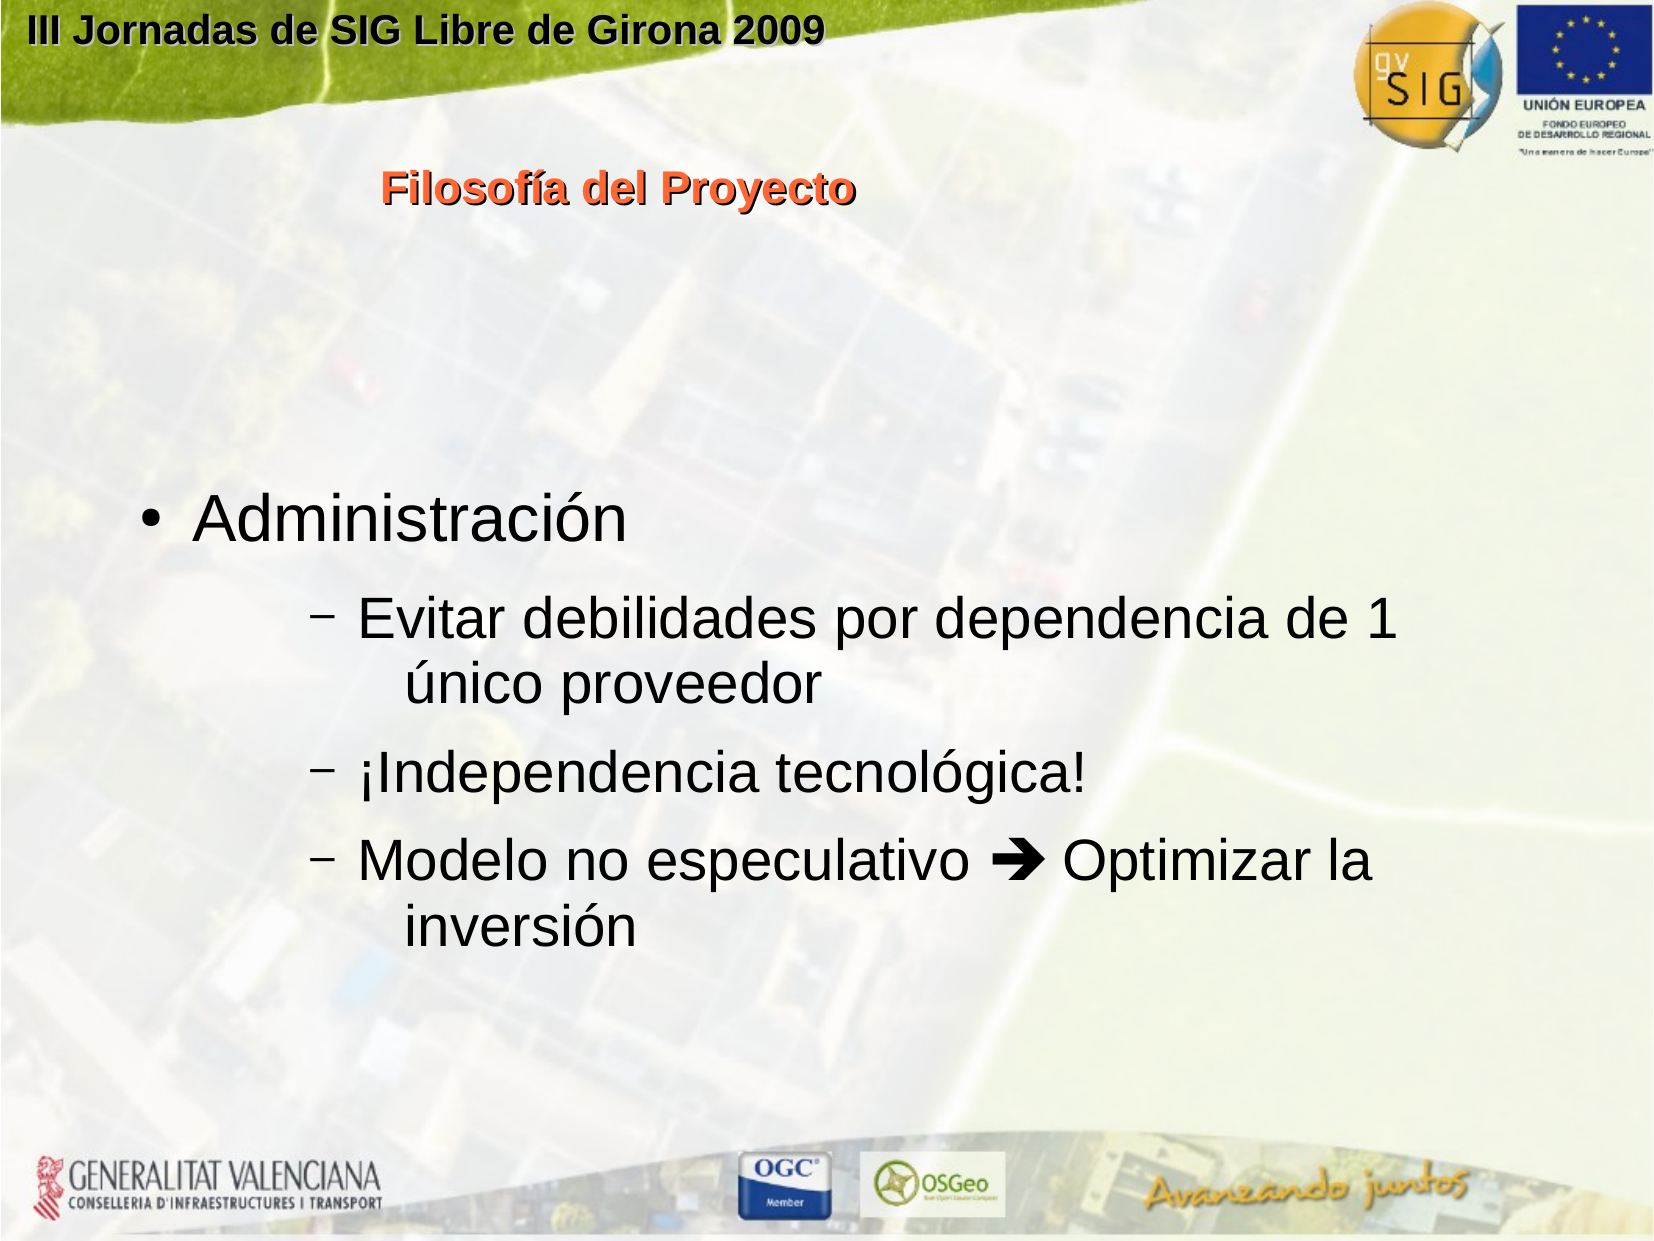

#
Filosofía del Proyecto
Administración
Evitar debilidades por dependencia de 1 único proveedor
¡Independencia tecnológica!
Modelo no especulativo  Optimizar la inversión